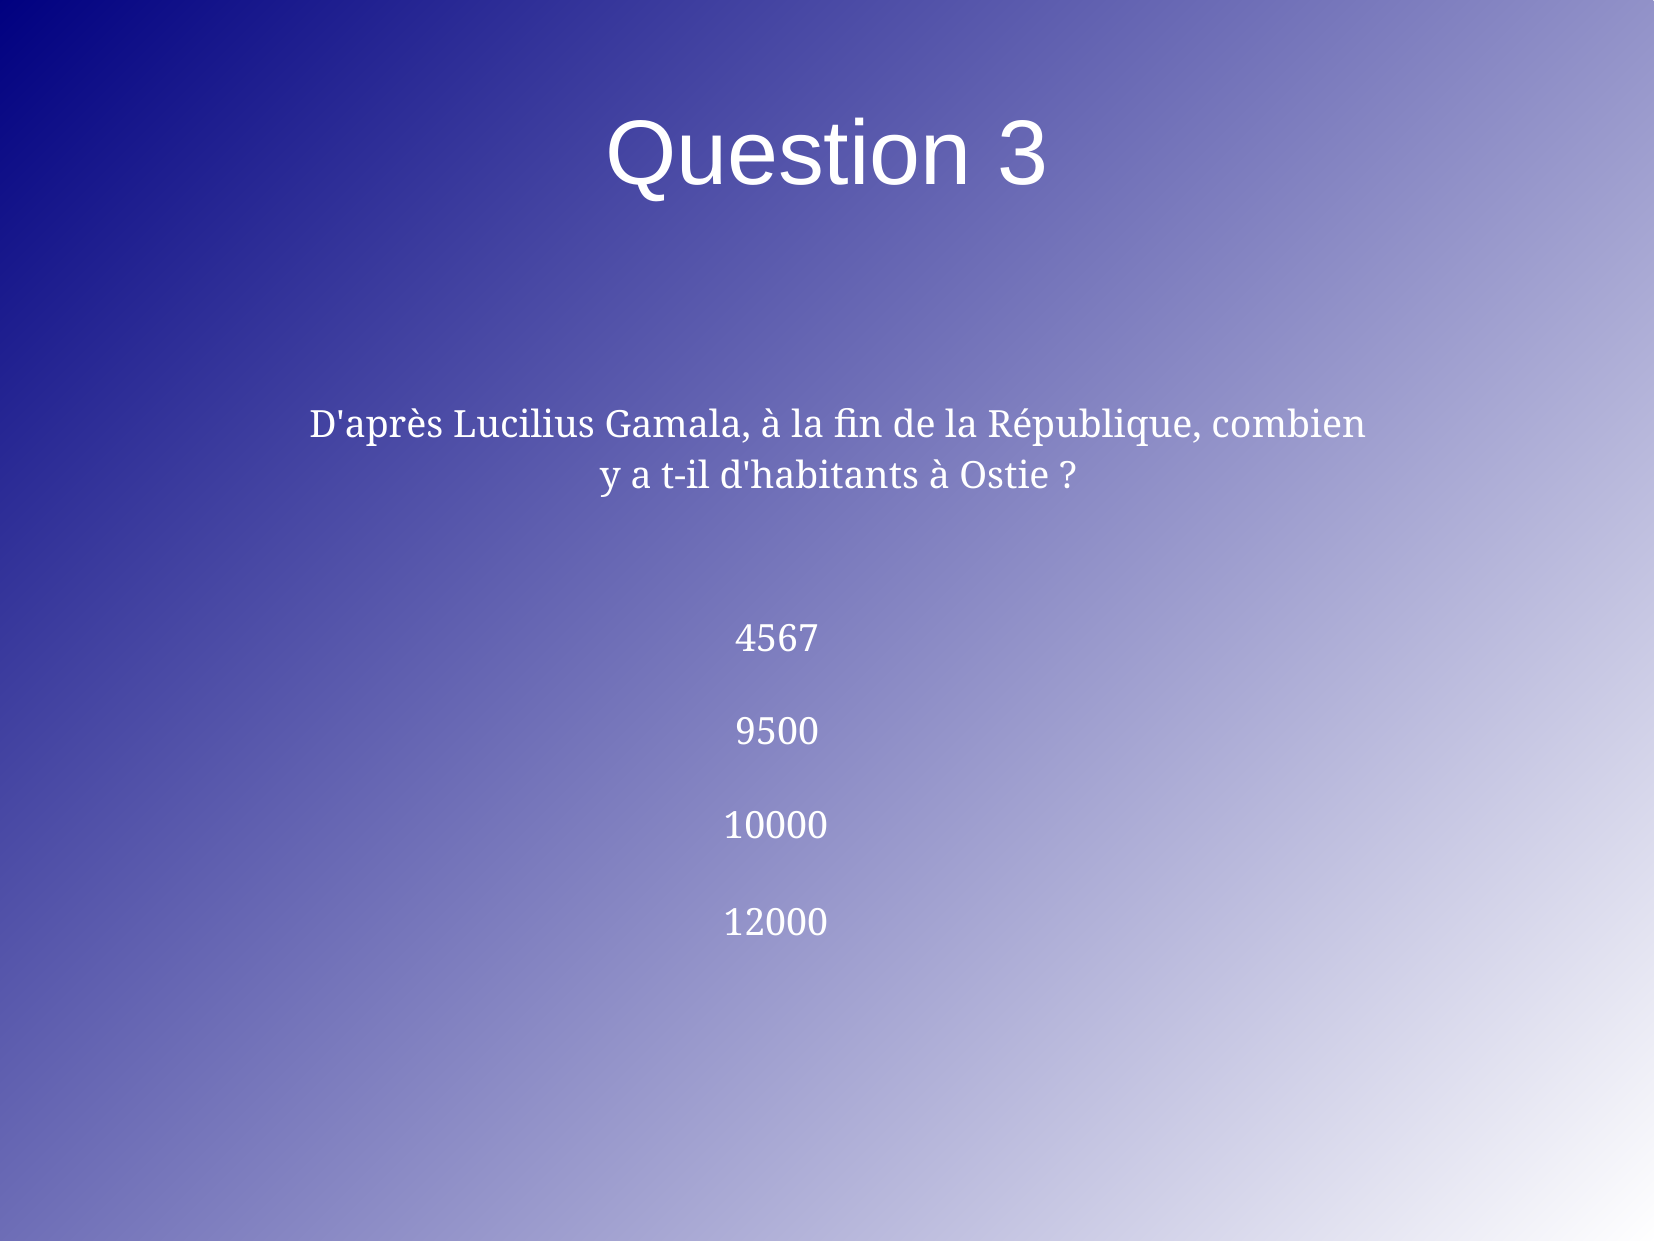

# Question 3
D'après Lucilius Gamala, à la fin de la République, combien y a t-il d'habitants à Ostie ?
4567
9500
10000
12000